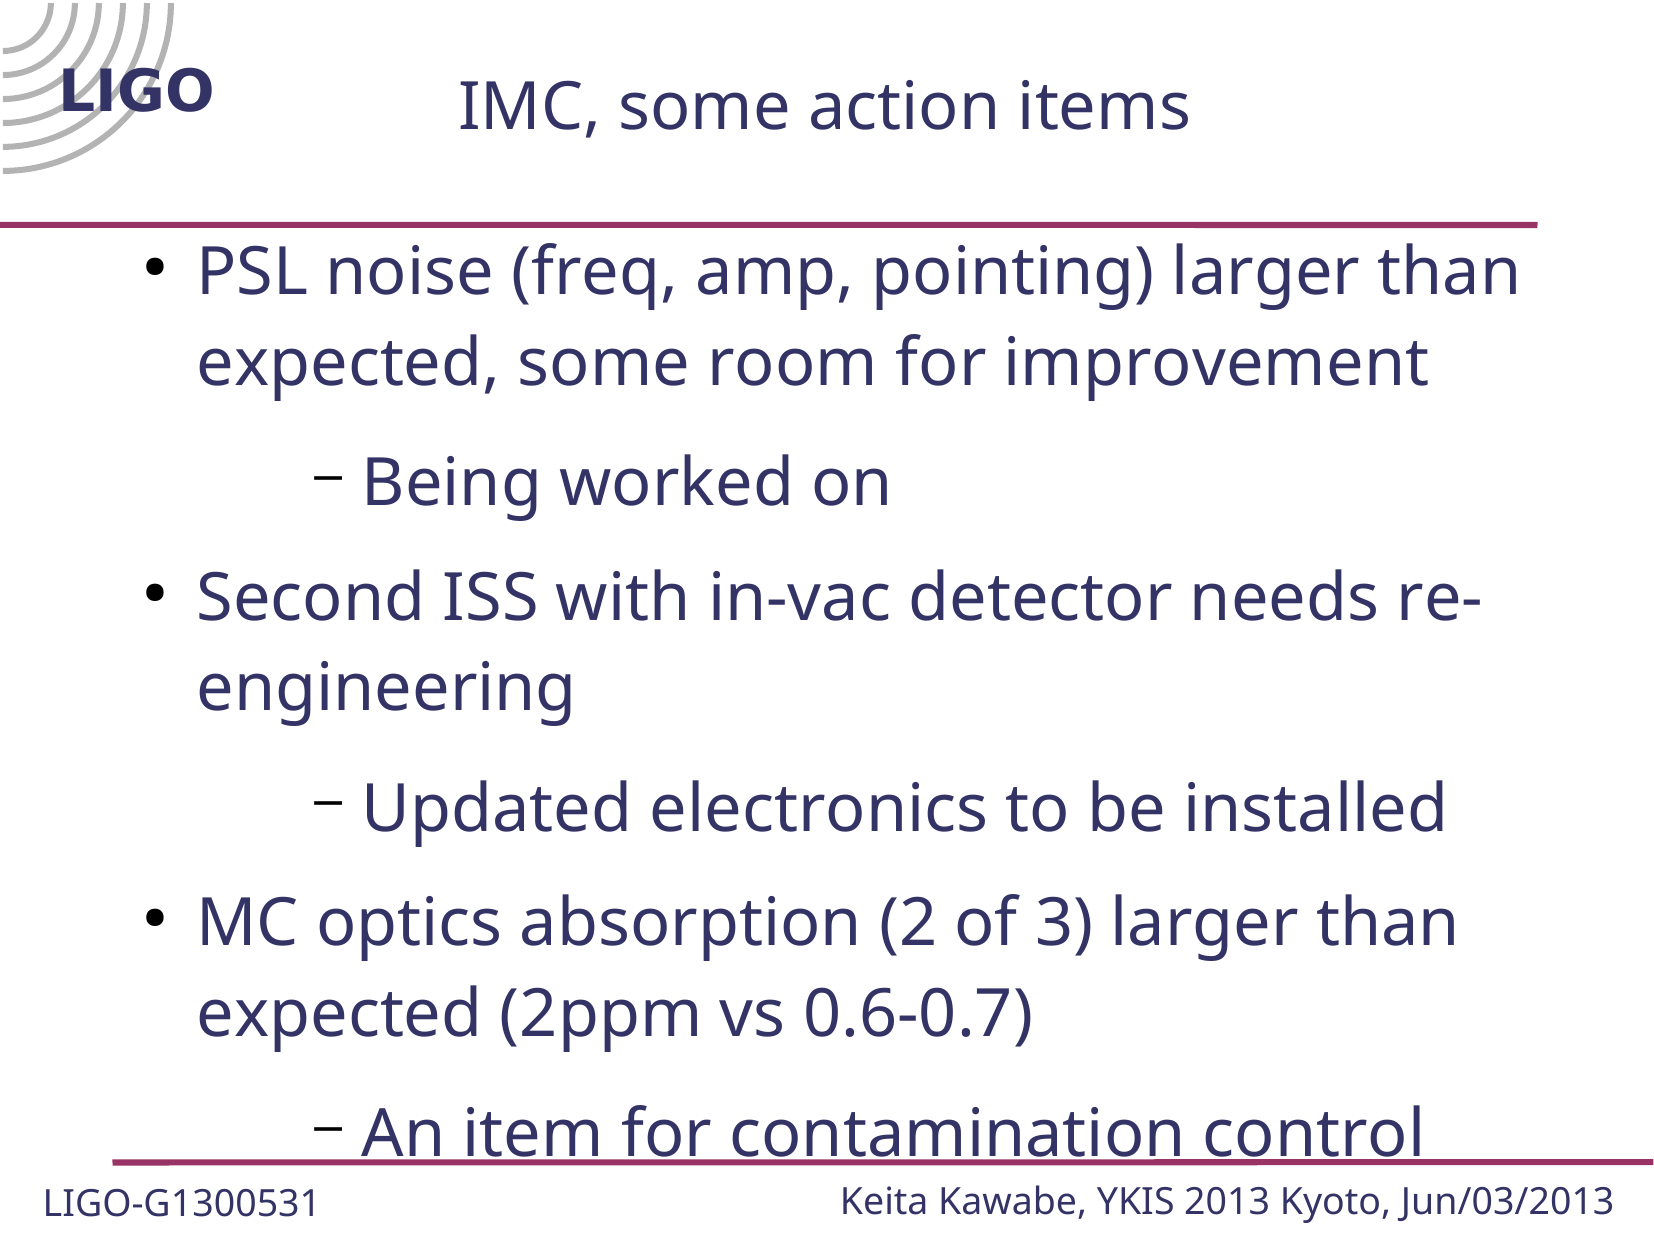

# IMC, some action items
PSL noise (freq, amp, pointing) larger than expected, some room for improvement
Being worked on
Second ISS with in-vac detector needs re-engineering
Updated electronics to be installed
MC optics absorption (2 of 3) larger than expected (2ppm vs 0.6-0.7)
An item for contamination control